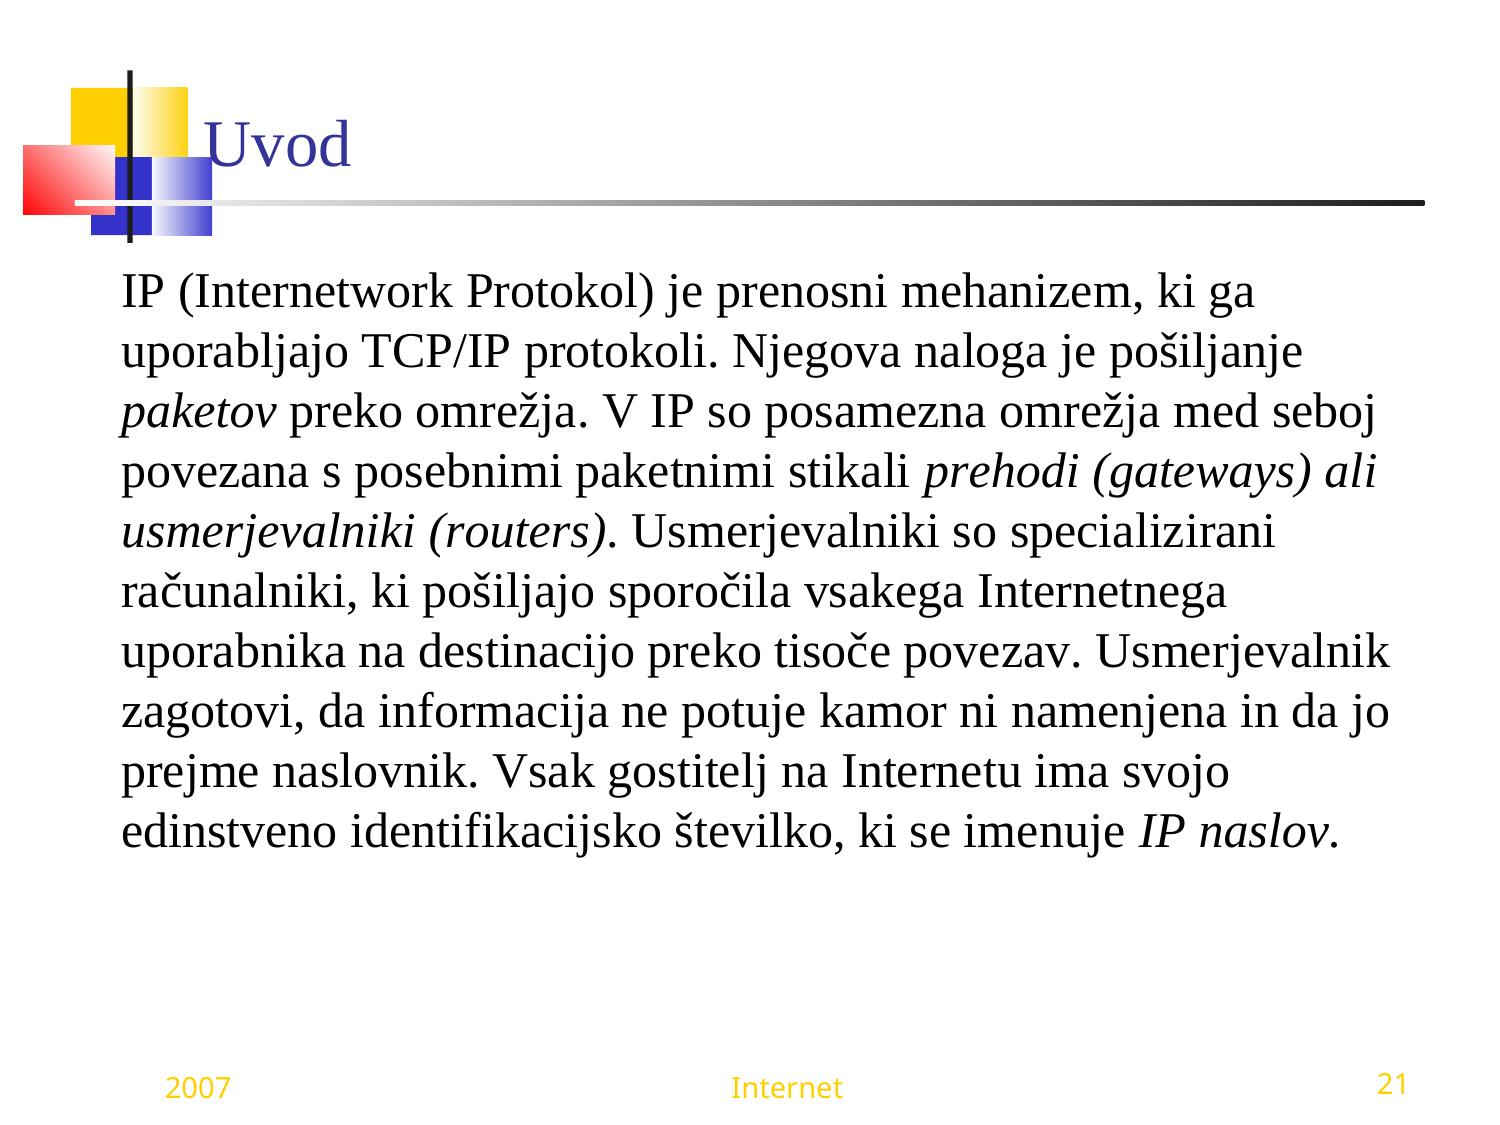

# Uvod
	IP (Internetwork Protokol) je prenosni mehanizem, ki ga uporabljajo TCP/IP protokoli. Njegova naloga je pošiljanje paketov preko omrežja. V IP so posamezna omrežja med seboj povezana s posebnimi paketnimi stikali prehodi (gateways) ali usmerjevalniki (routers). Usmerjevalniki so specializirani računalniki, ki pošiljajo sporočila vsakega Internetnega uporabnika na destinacijo preko tisoče povezav. Usmerjevalnik zagotovi, da informacija ne potuje kamor ni namenjena in da jo prejme naslovnik. Vsak gostitelj na Internetu ima svojo edinstveno identifikacijsko številko, ki se imenuje IP naslov.
2007
Internet